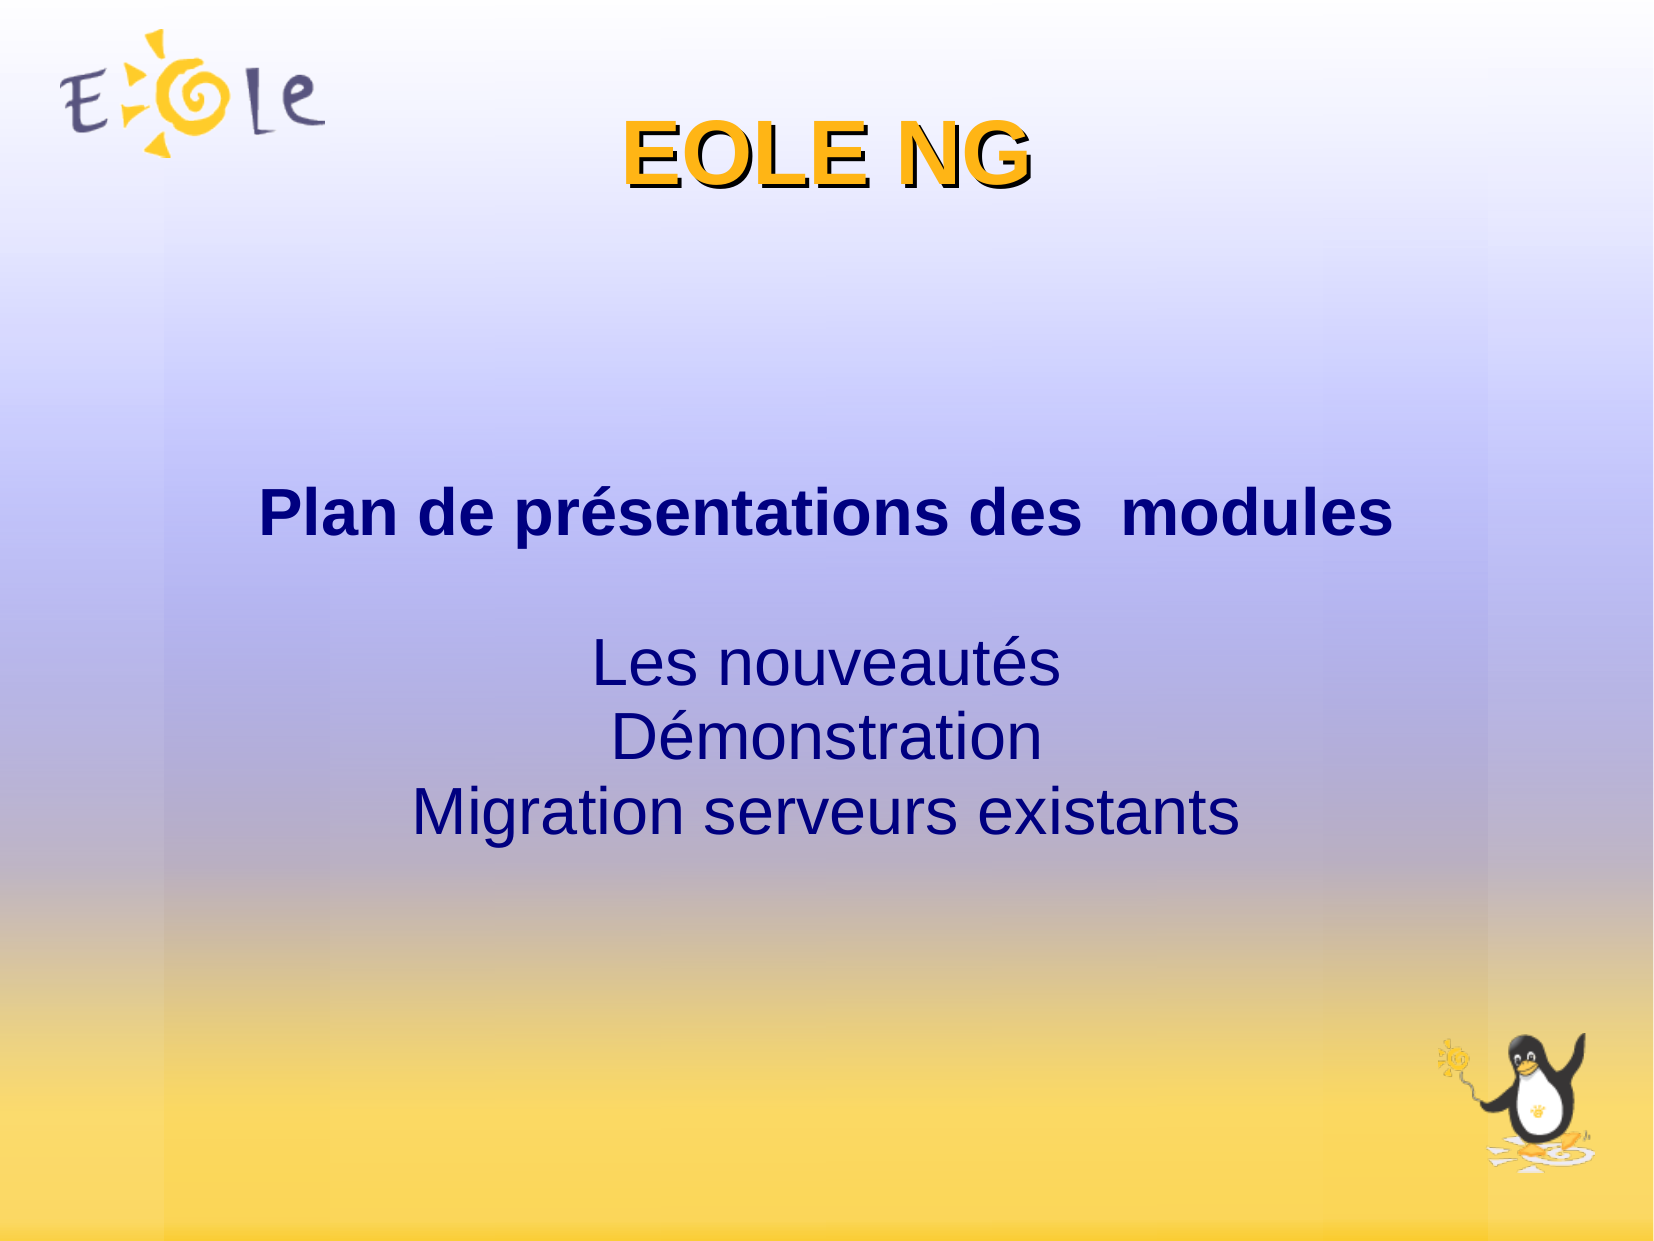

# EOLE NG
Plan de présentations des modules
Les nouveautés
Démonstration
Migration serveurs existants